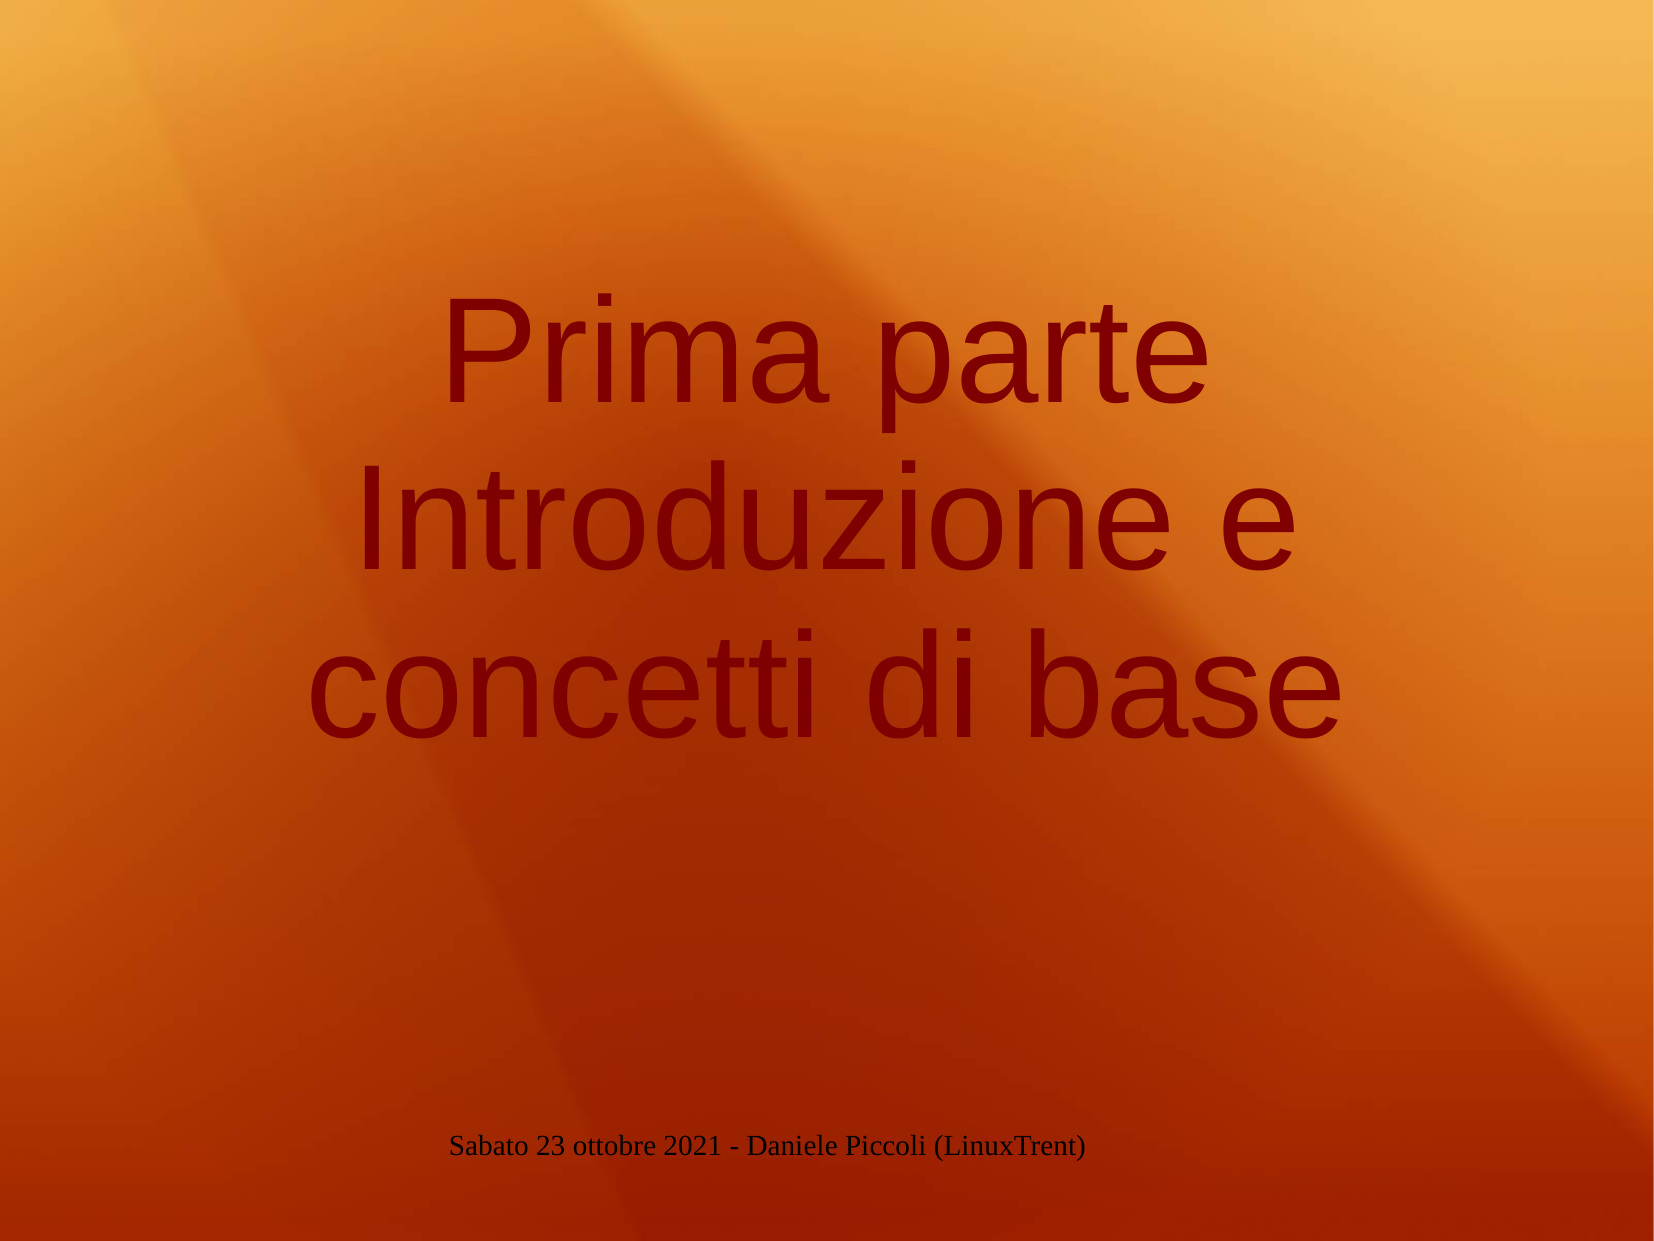

# Prima parte Introduzione e concetti di base
Sabato 23 ottobre 2021 - Daniele Piccoli (LinuxTrent)